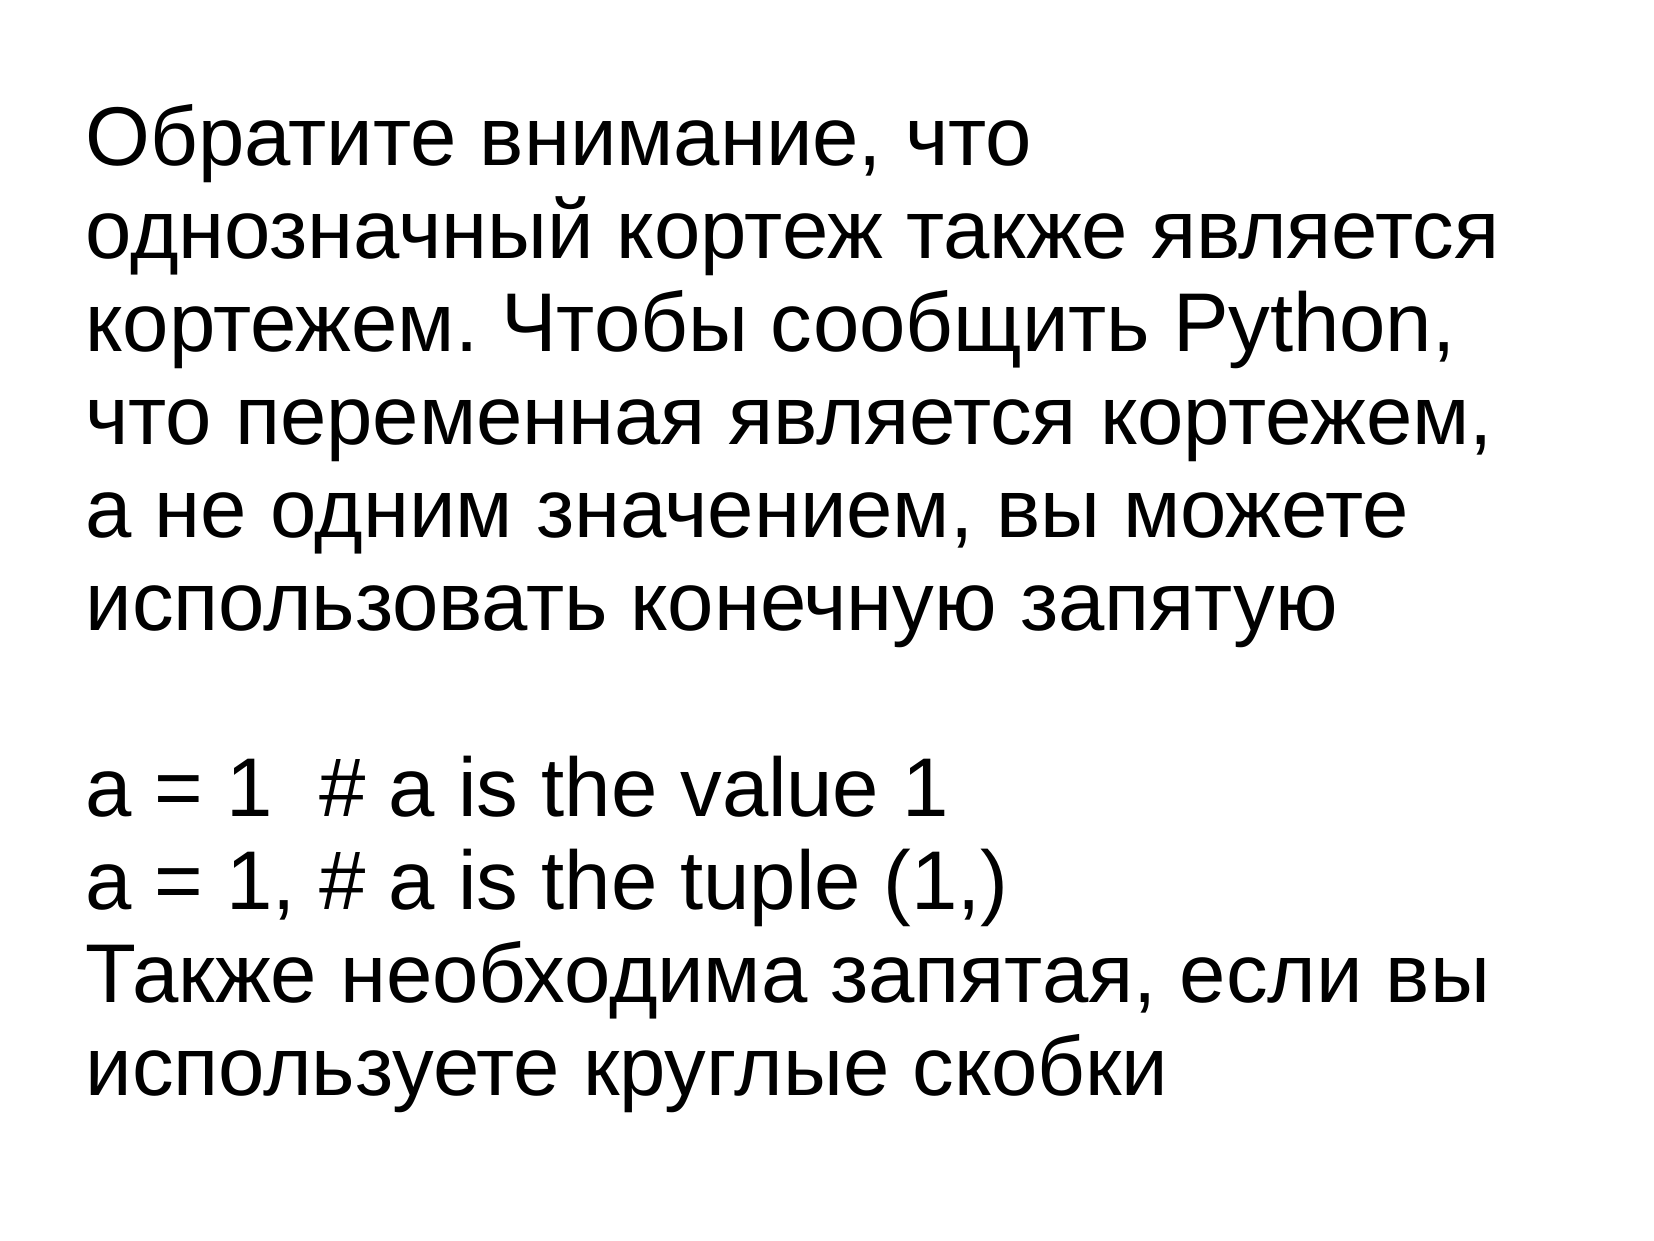

Обратите внимание, что однозначный кортеж также является кортежем. Чтобы сообщить Python, что переменная является кортежем, а не одним значением, вы можете использовать конечную запятую
a = 1 # a is the value 1
a = 1, # a is the tuple (1,)
Также необходима запятая, если вы используете круглые скобки